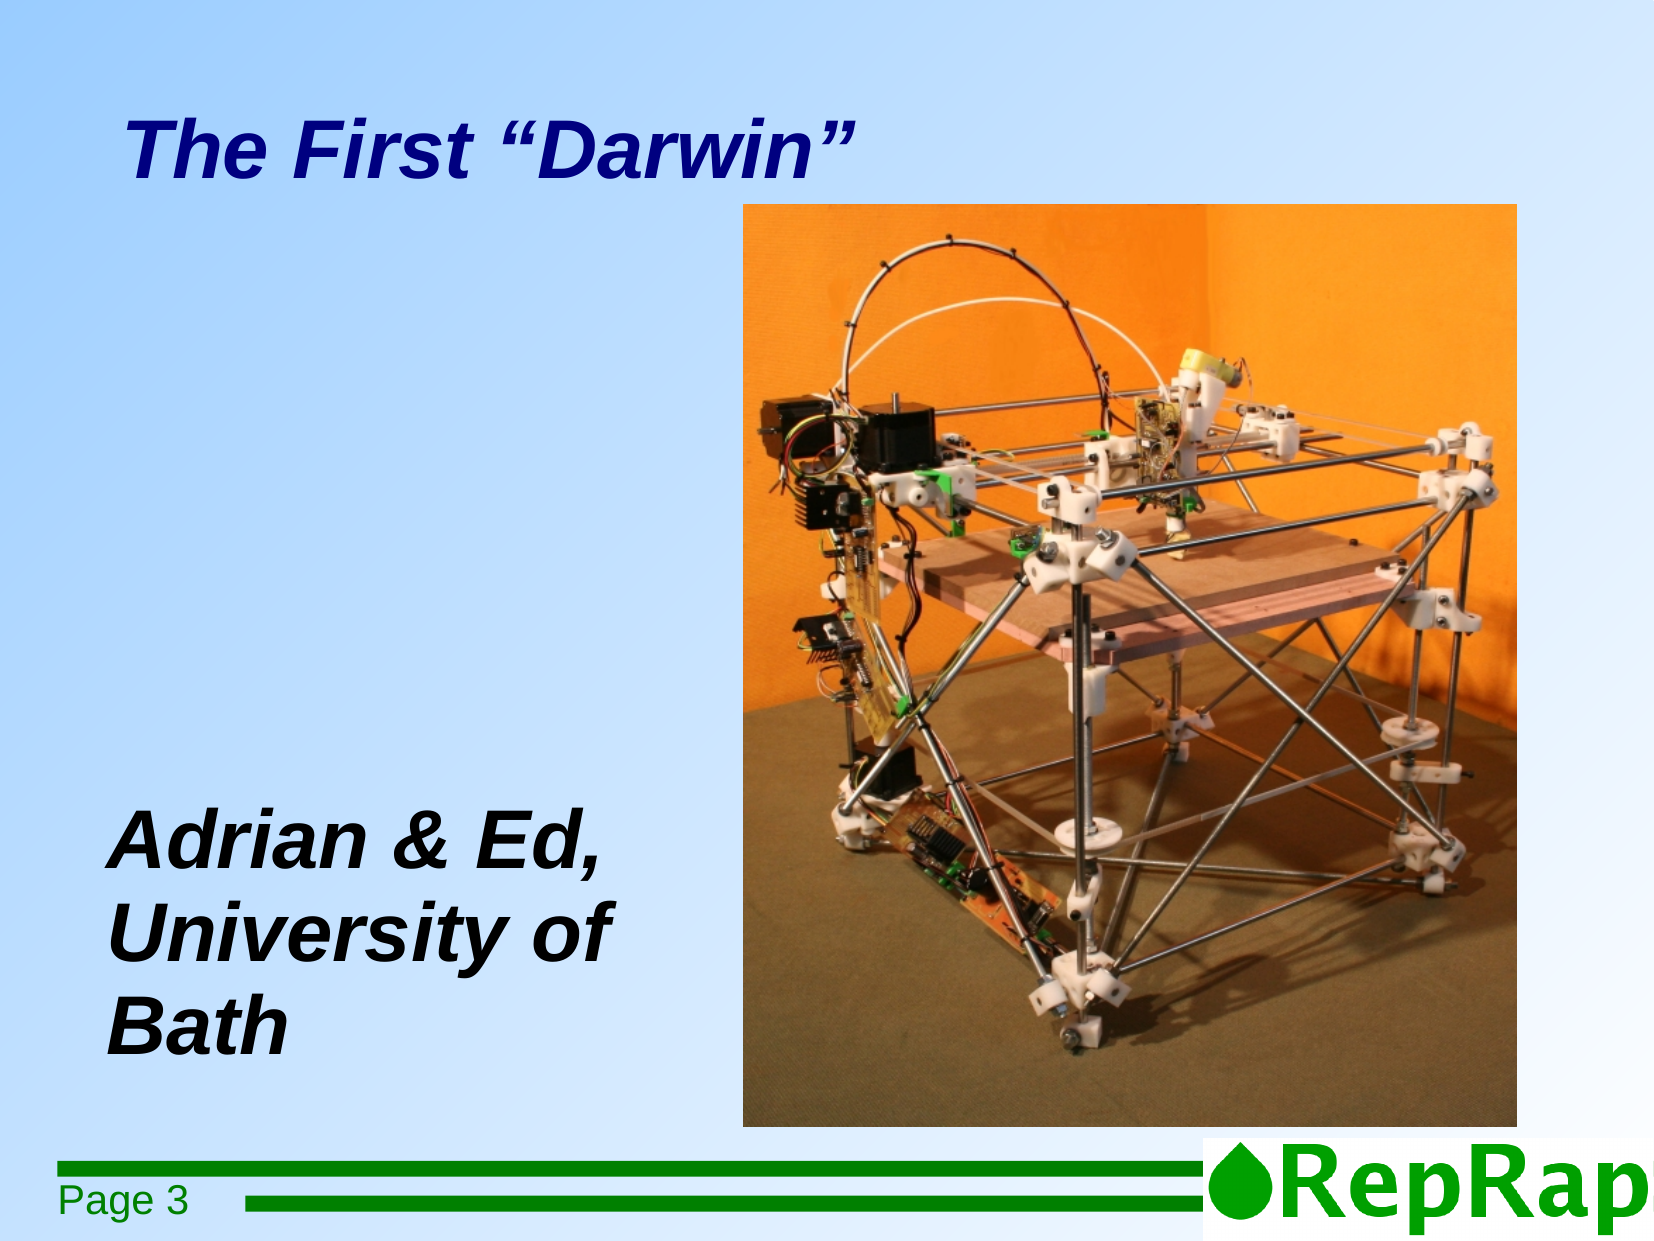

# The First “Darwin”
Adrian & Ed, University of Bath